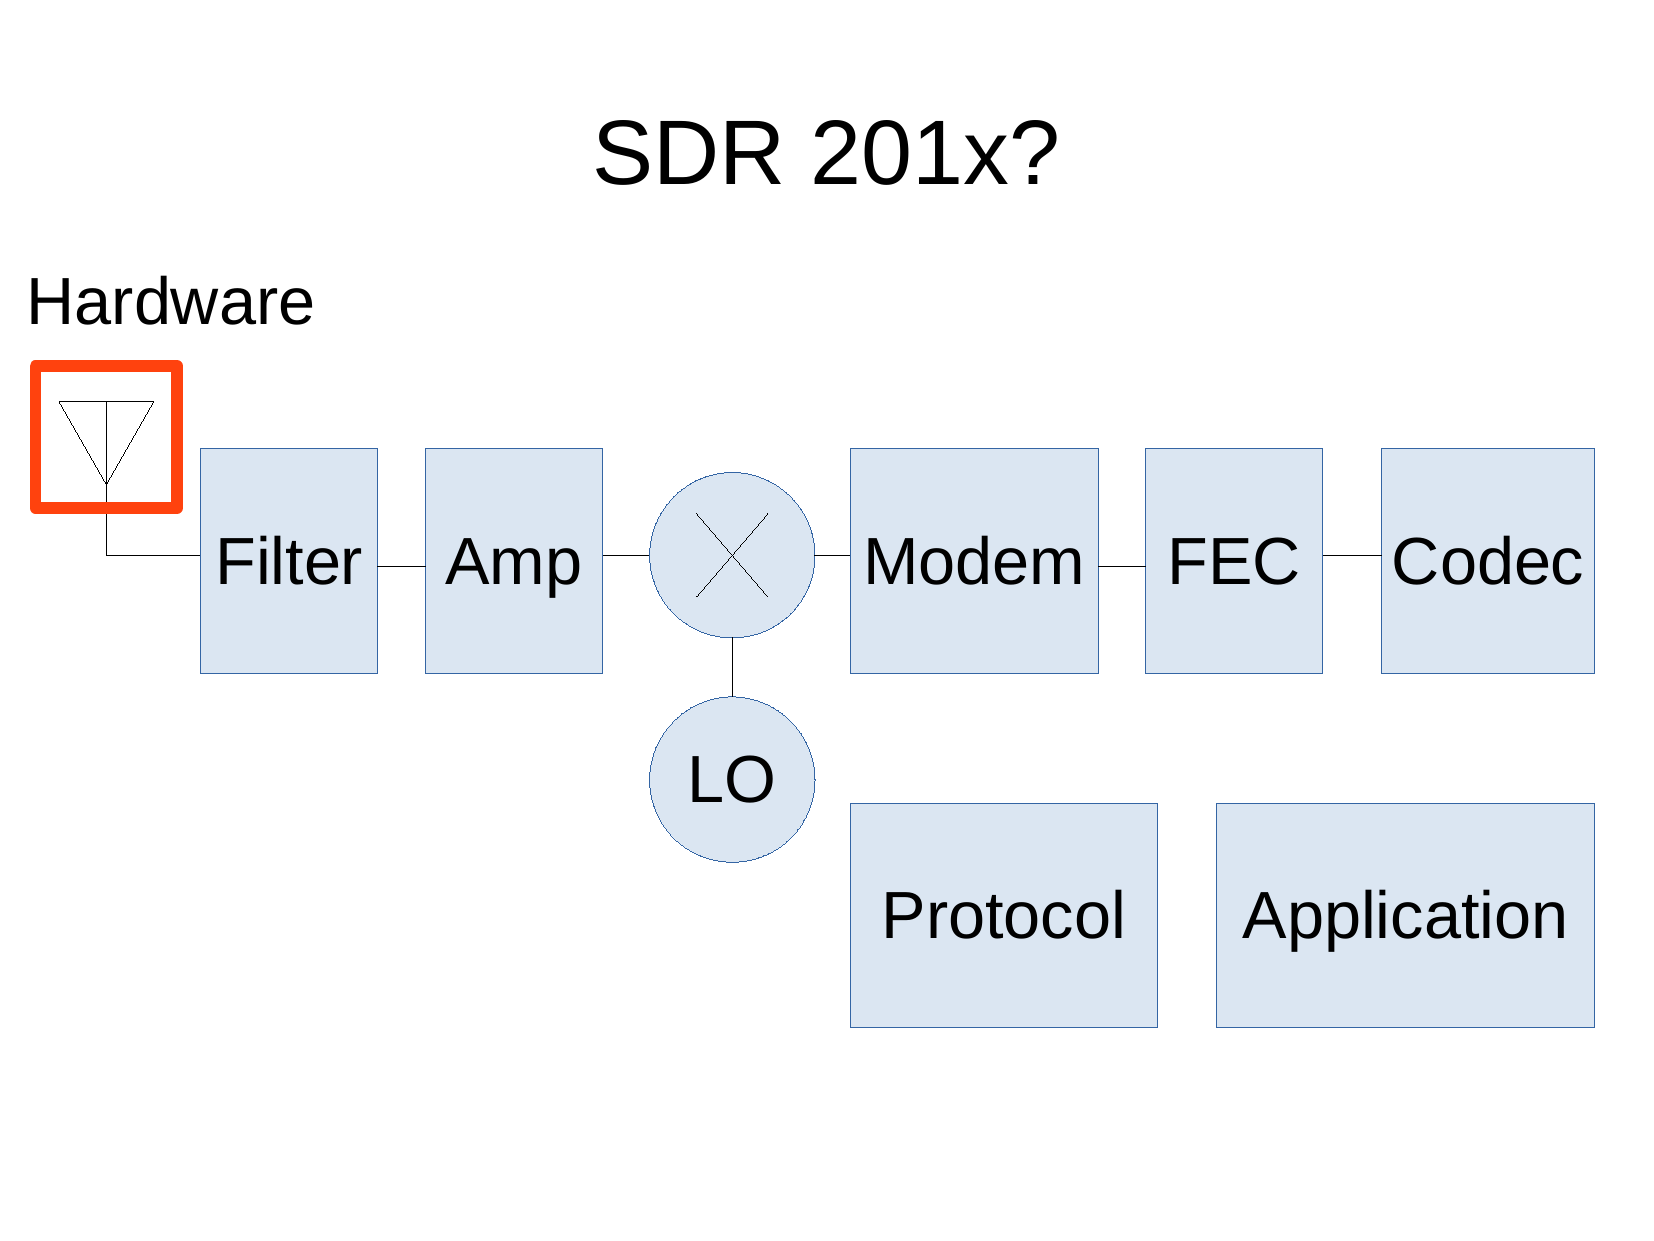

# SDR 201x?
Hardware
Filter
Amp
Modem
FEC
Codec
LO
Protocol
Application